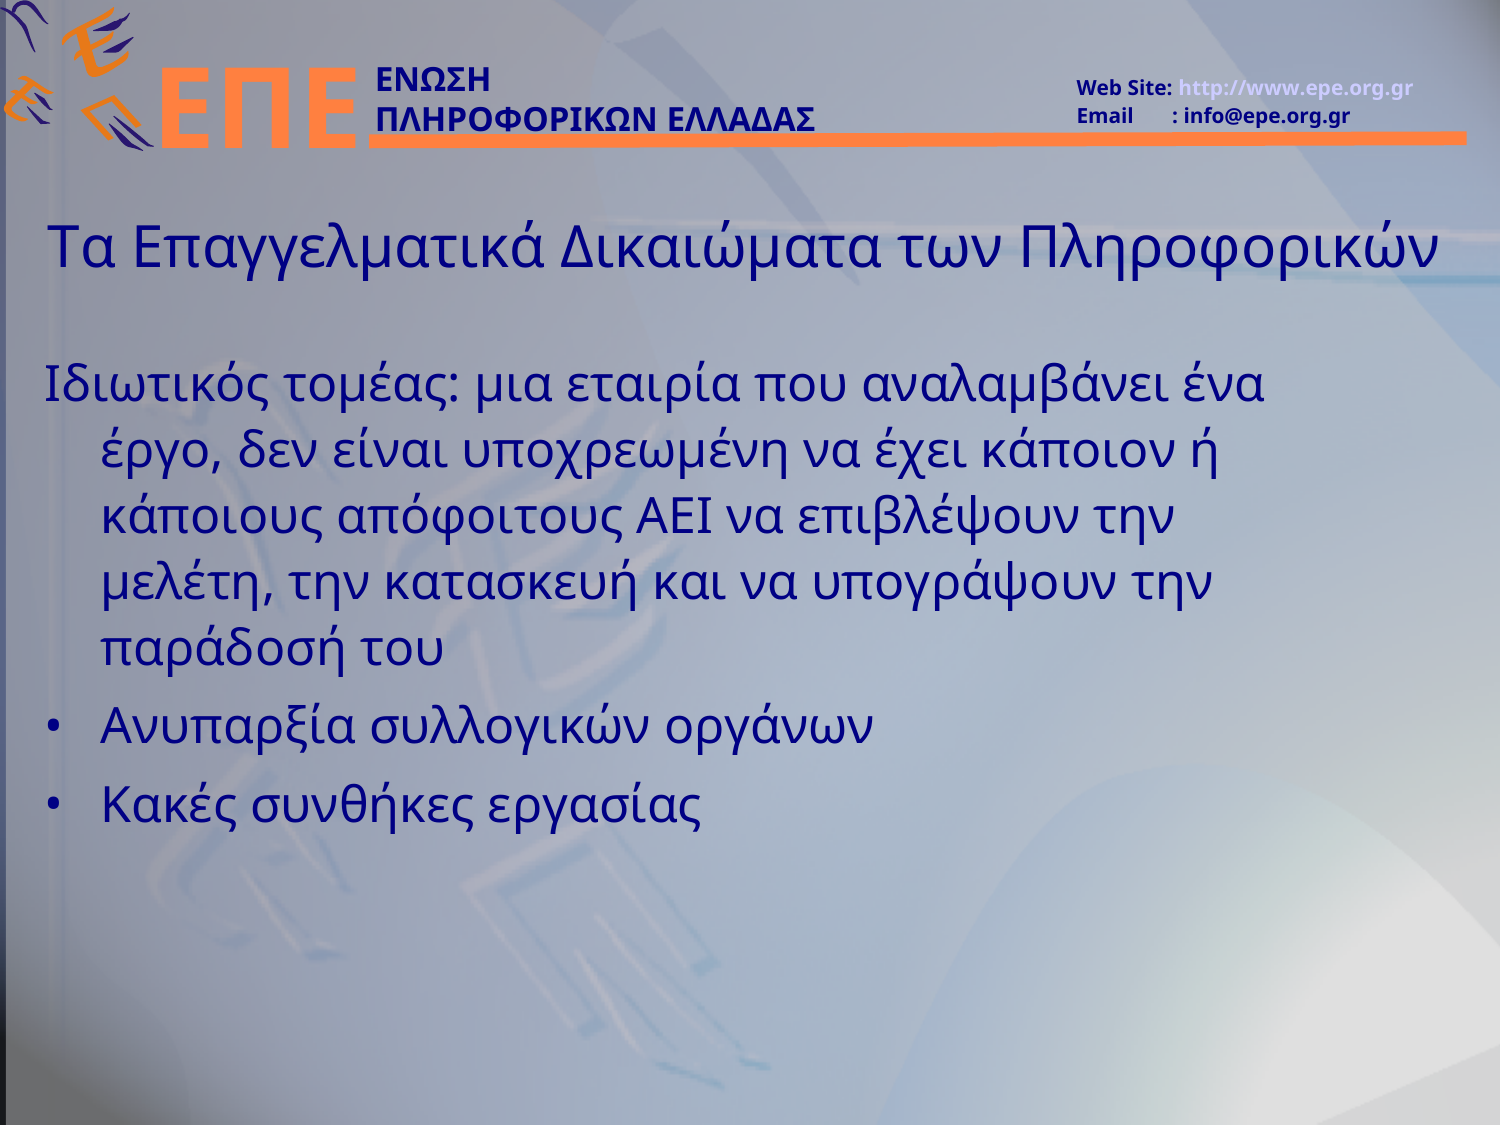

# Τα Επαγγελματικά Δικαιώματα των Πληροφορικών
Ιδιωτικός τομέας: μια εταιρία που αναλαμβάνει ένα έργο, δεν είναι υποχρεωμένη να έχει κάποιον ή κάποιους απόφοιτους ΑΕΙ να επιβλέψουν την μελέτη, την κατασκευή και να υπογράψουν την παράδοσή του
Ανυπαρξία συλλογικών οργάνων
Κακές συνθήκες εργασίας